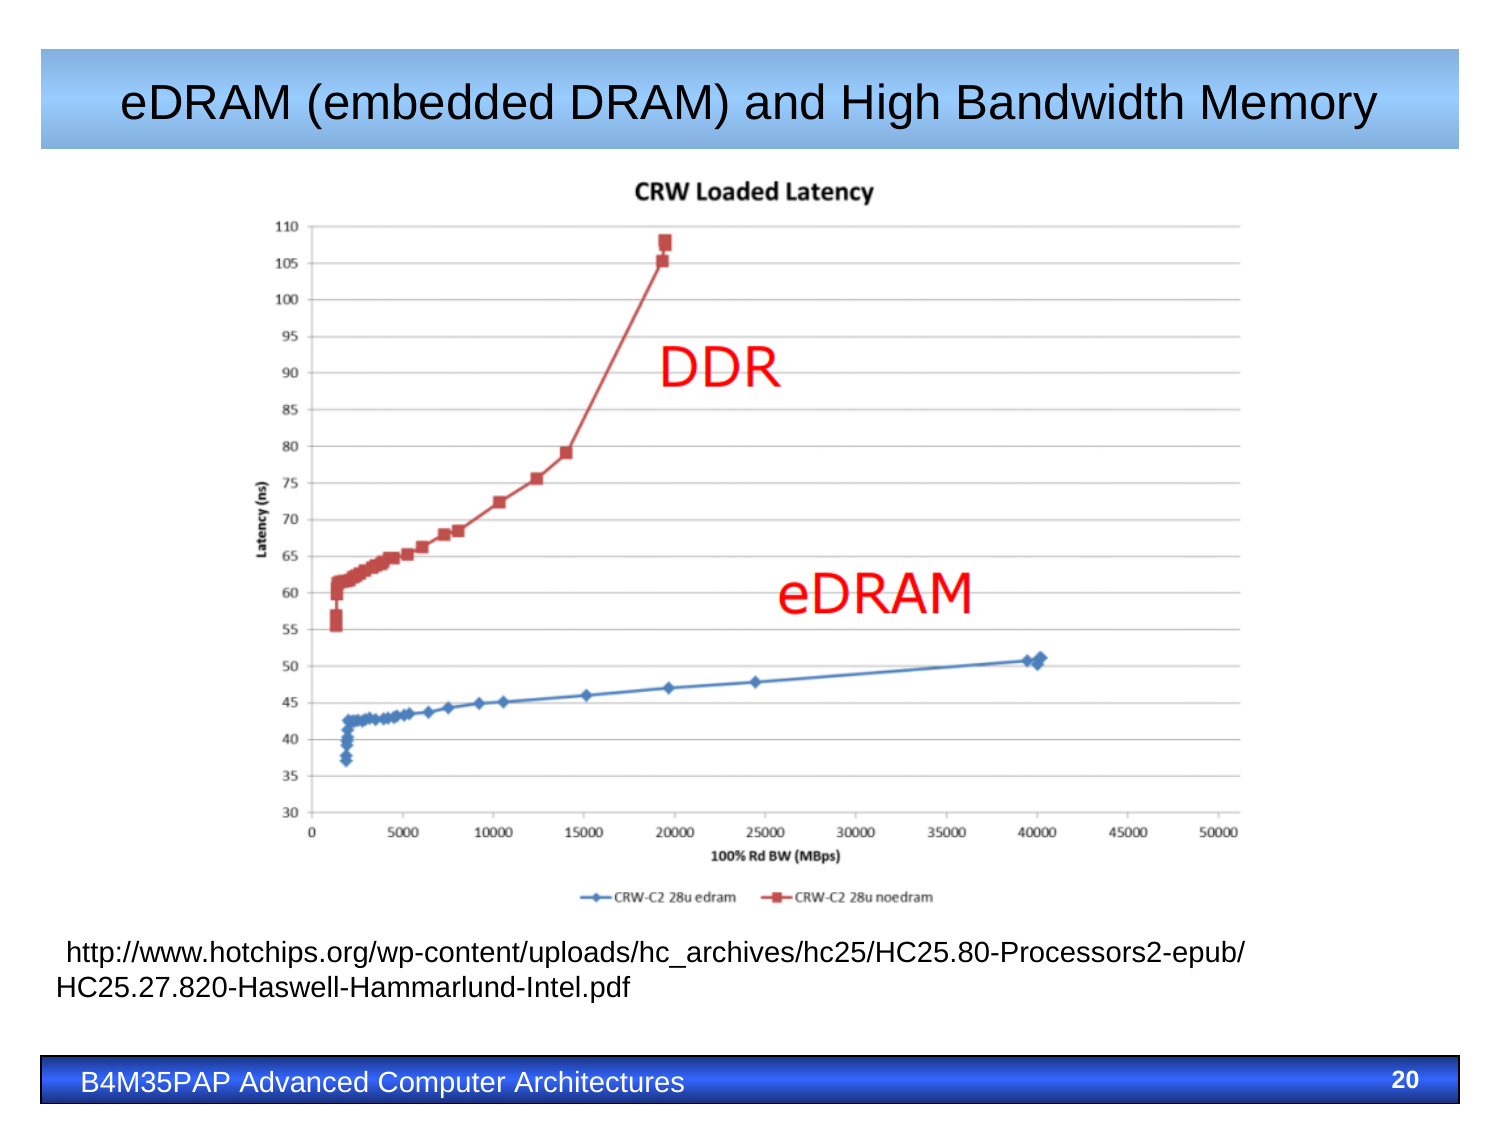

# eDRAM (embedded DRAM) and High Bandwidth Memory
http://www.hotchips.org/wp-content/uploads/hc_archives/hc25/HC25.80-Processors2-epub/HC25.27.820-Haswell-Hammarlund-Intel.pdf